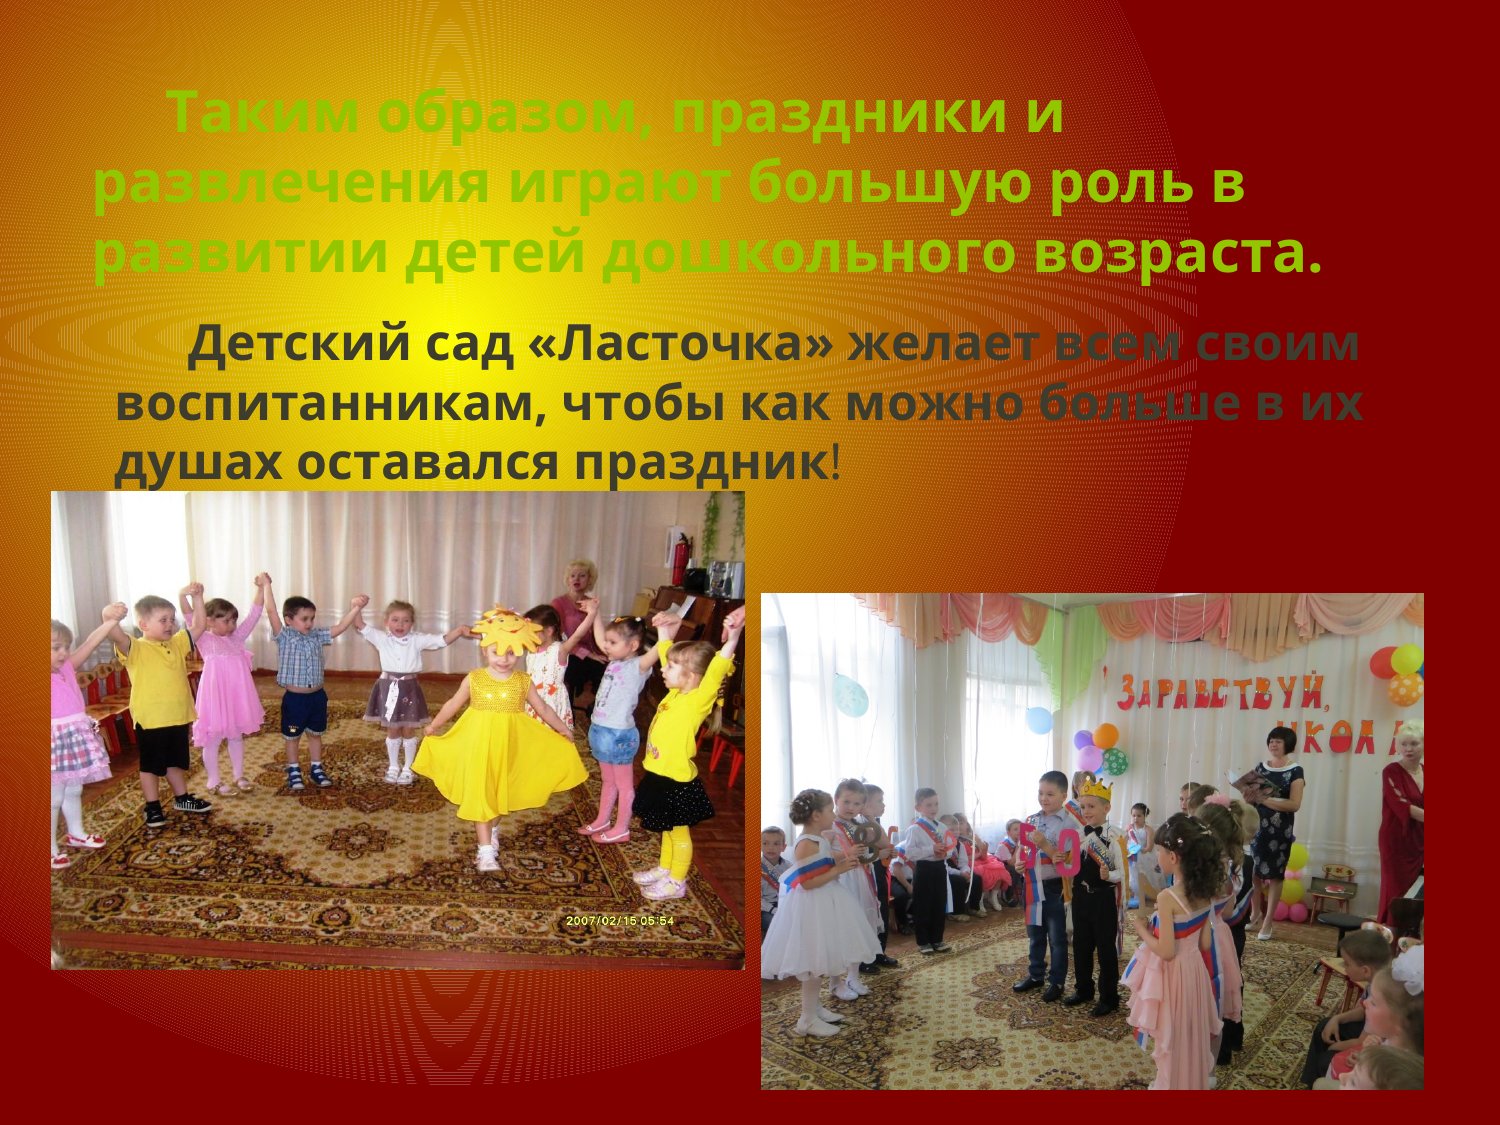

# Таким образом, праздники и развлечения играют большую роль в развитии детей дошкольного возраста.
	Детский сад «Ласточка» желает всем своим воспитанникам, чтобы как можно больше в их душах оставался праздник!